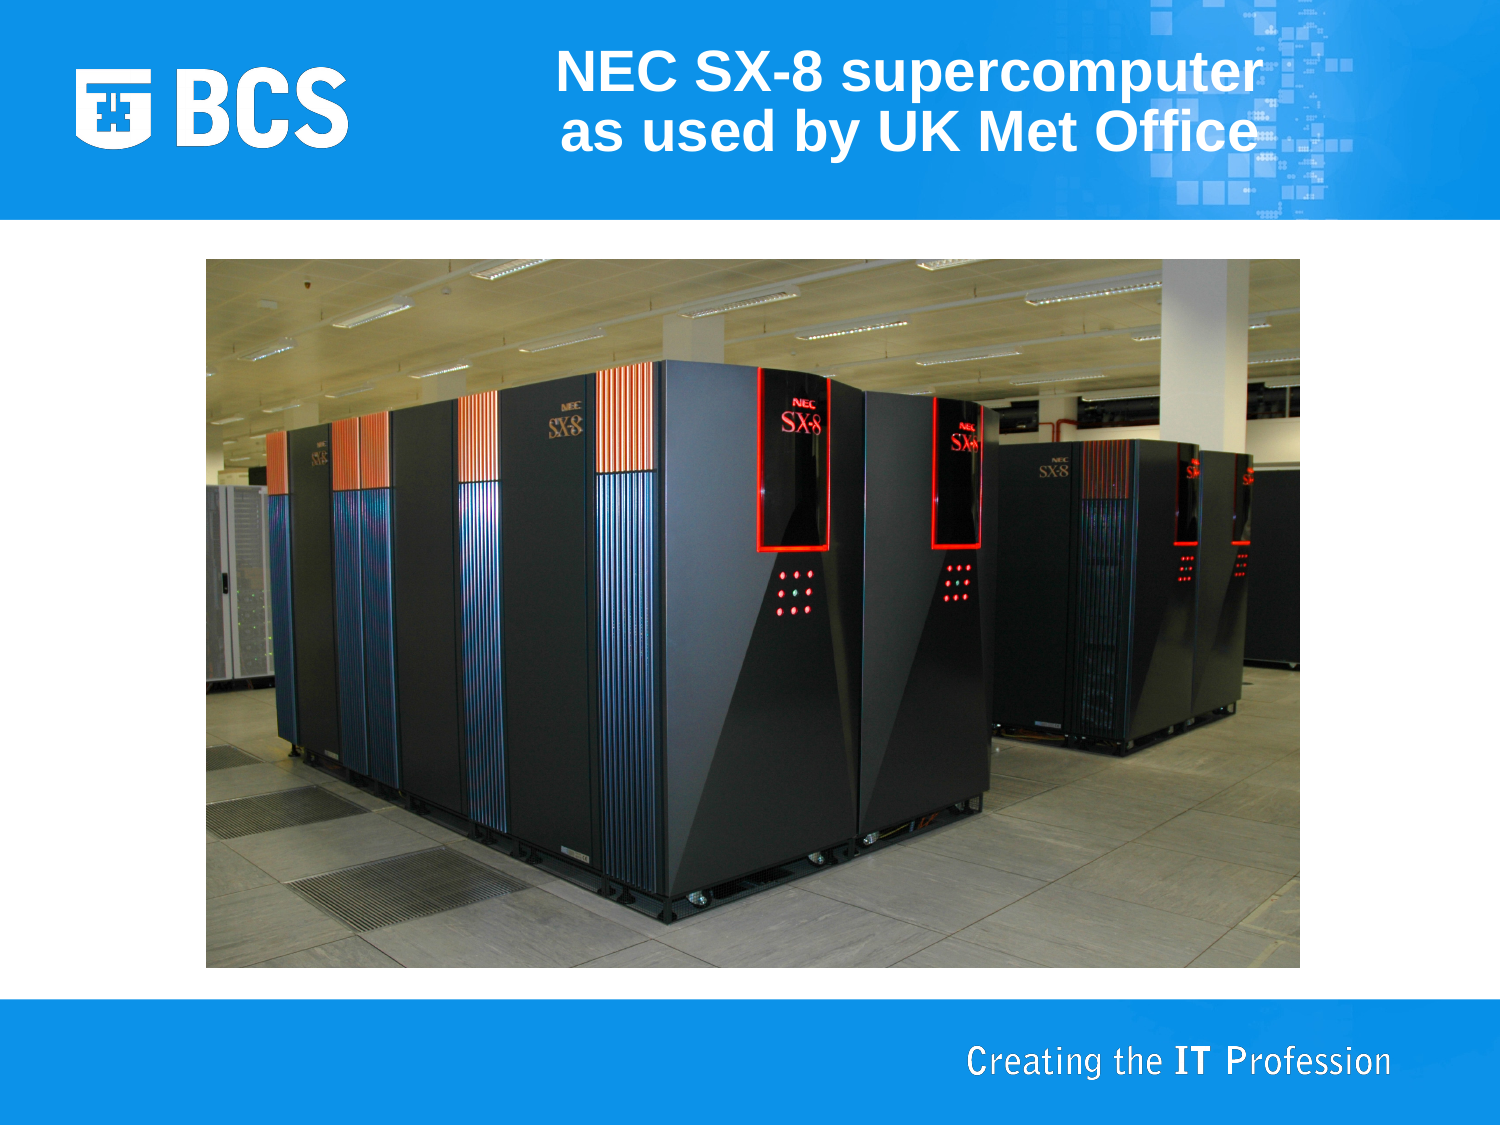

# NEC SX-8 supercomputer as used by UK Met Office